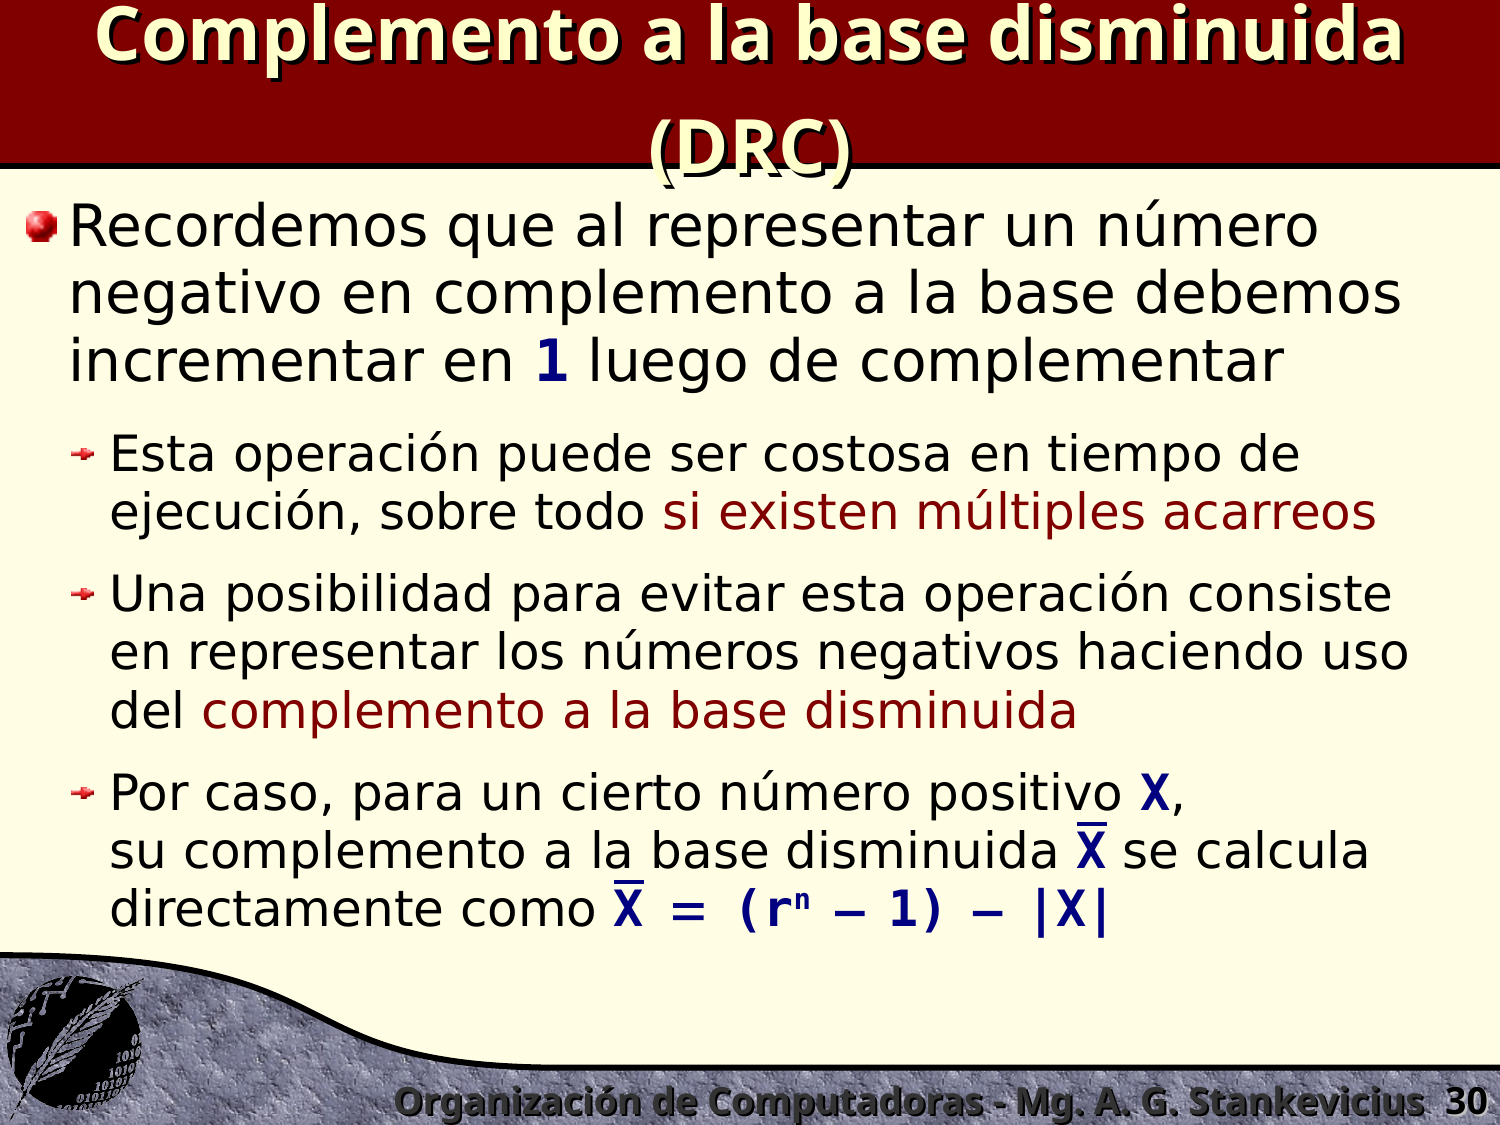

# Complemento a la base disminuida (DRC)
Recordemos que al representar un número negativo en complemento a la base debemos incrementar en 1 luego de complementar
Esta operación puede ser costosa en tiempo de ejecución, sobre todo si existen múltiples acarreos
Una posibilidad para evitar esta operación consiste
en representar los números negativos haciendo uso del complemento a la base disminuida
Por caso, para un cierto número positivo X,
su complemento a la base disminuida X se calcula directamente como X = (rn – 1) – |X|
30